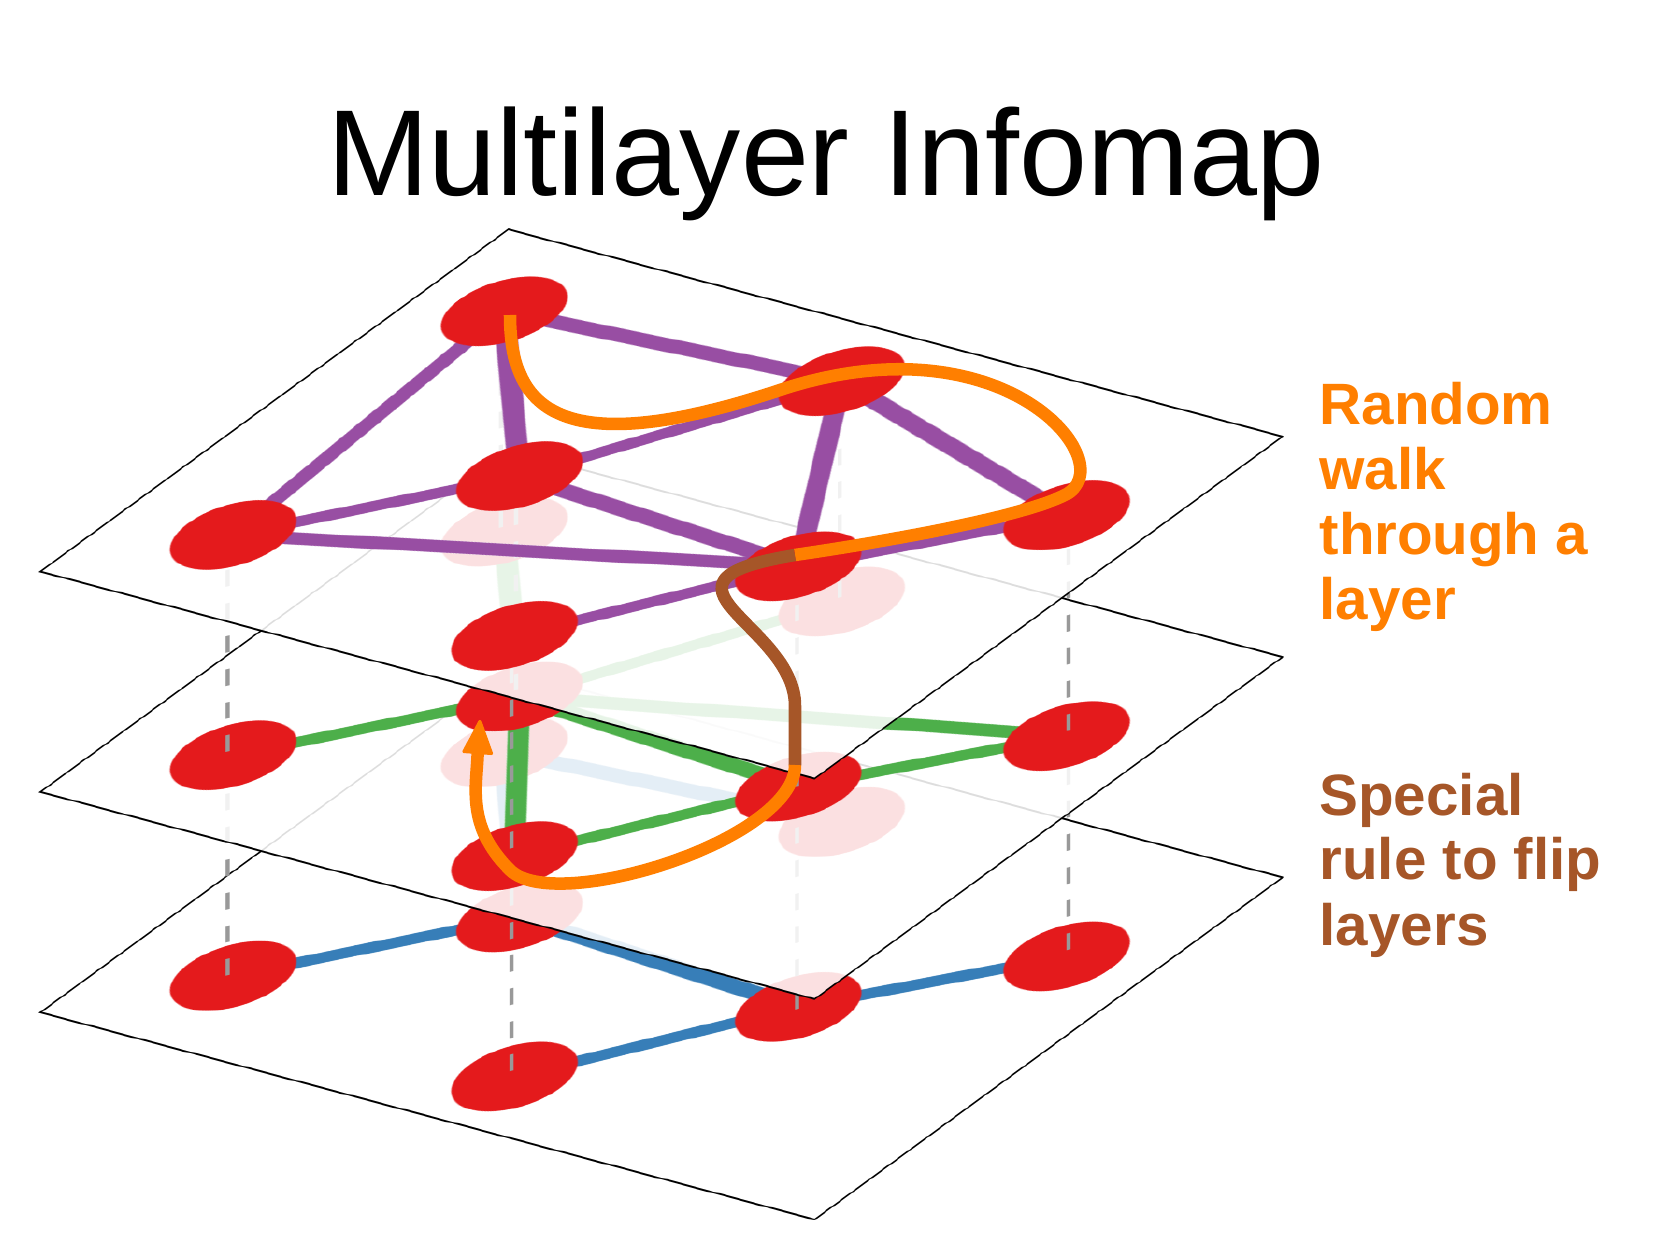

# Multilayer Infomap
Random walk through a layer
Special rule to flip layers